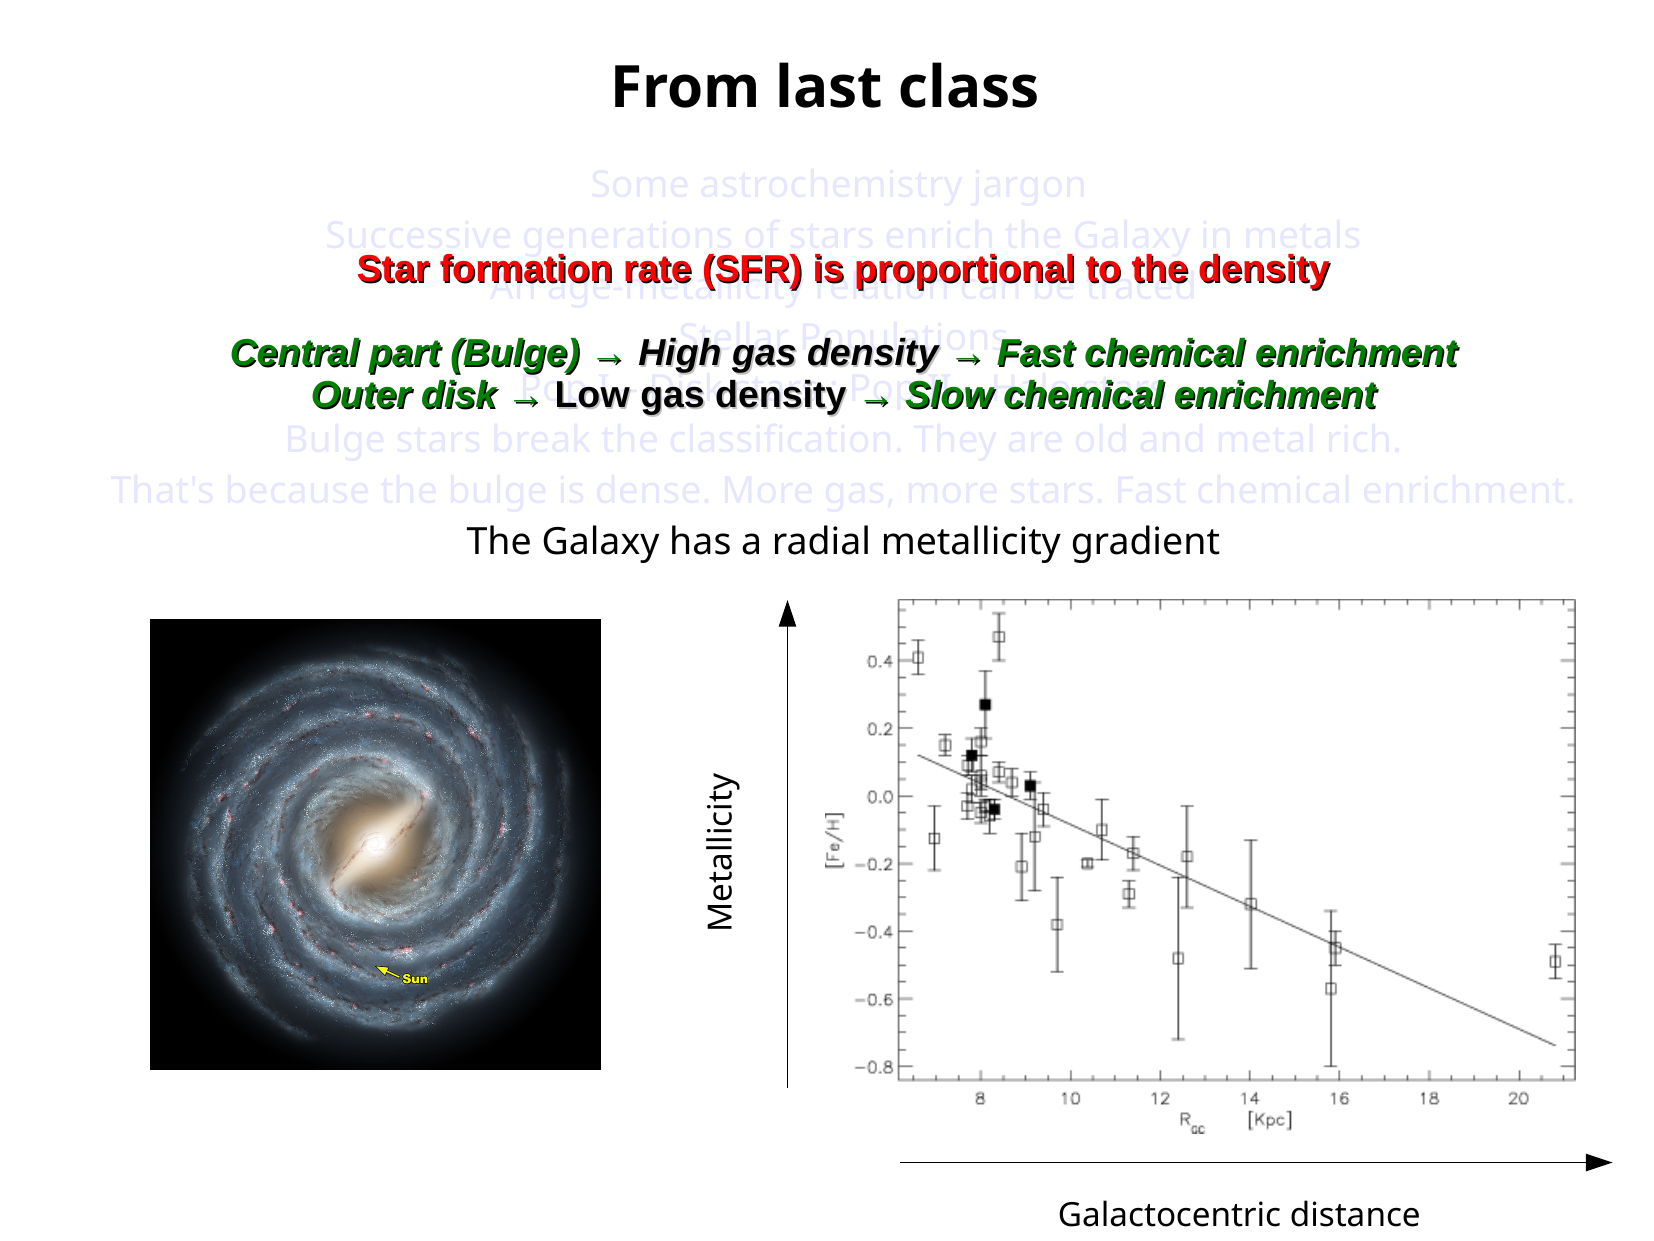

From last class
Some astrochemistry jargon
Successive generations of stars enrich the Galaxy in metals
An age-metallicity relation can be traced
Stellar Populations
Pop I – Disk stars ; Pop II – Halo stars
Bulge stars break the classification. They are old and metal rich.
That's because the bulge is dense. More gas, more stars. Fast chemical enrichment.
The Galaxy has a radial metallicity gradient
Star formation rate (SFR) is proportional to the density
Central part (Bulge) → High gas density → Fast chemical enrichment
Outer disk → Low gas density → Slow chemical enrichment
Metallicity
Galactocentric distance